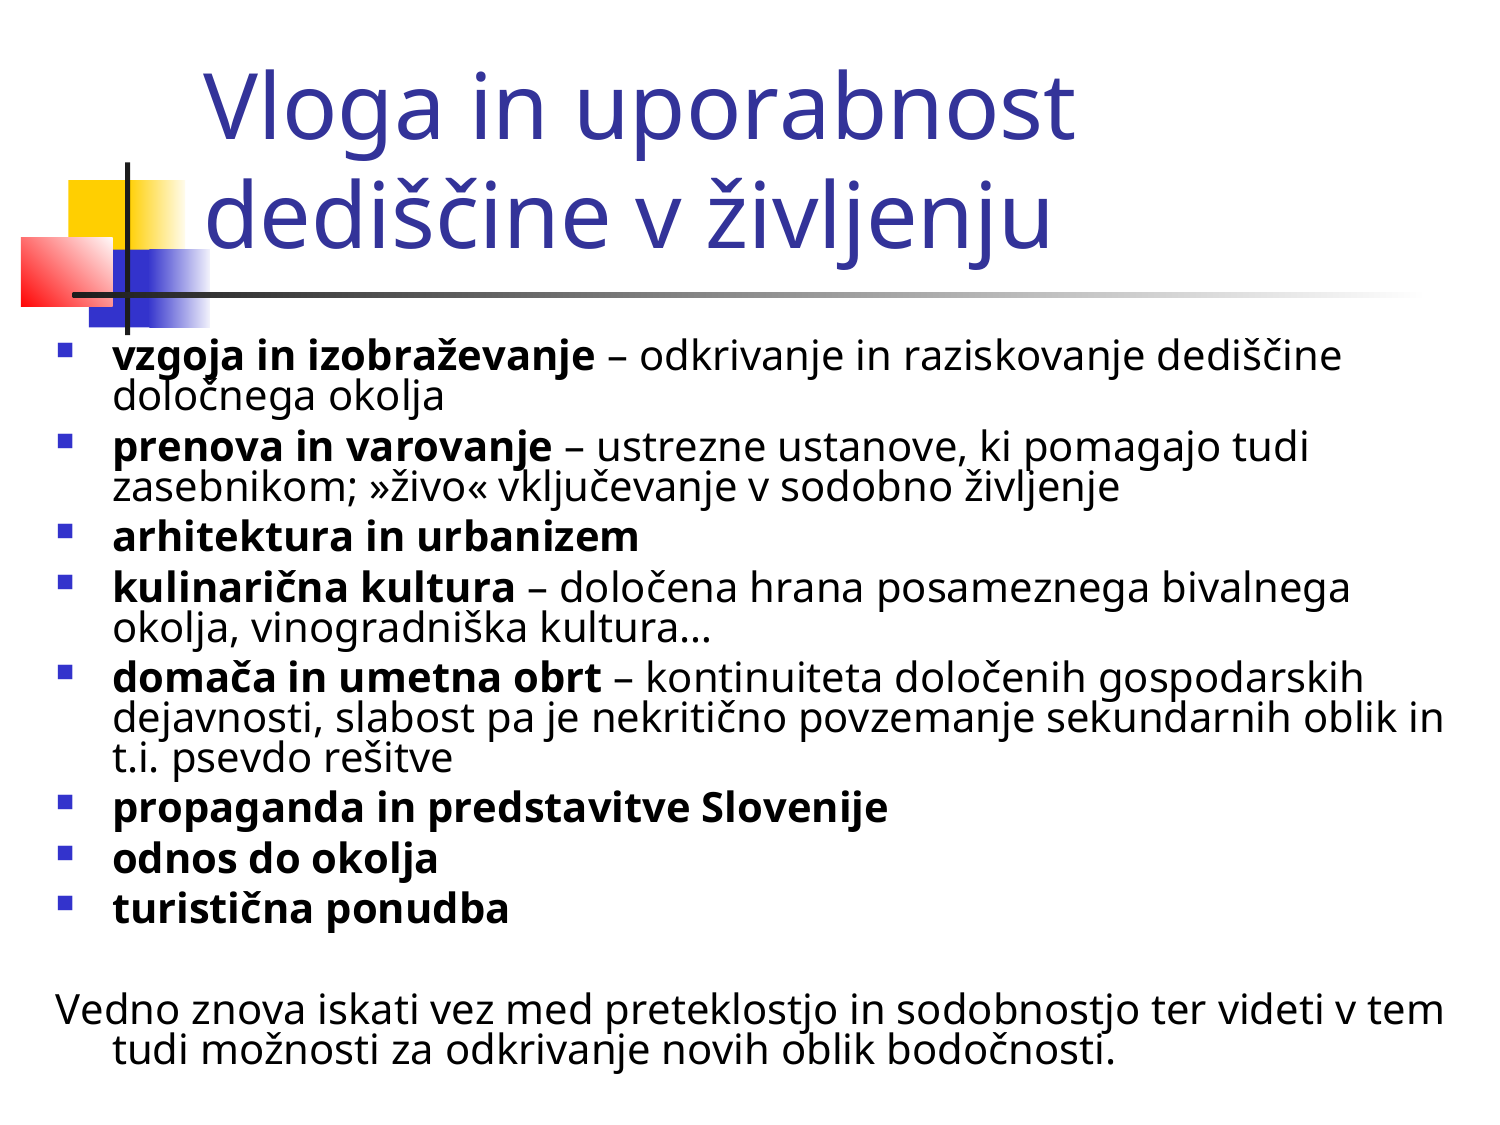

# Vloga in uporabnost dediščine v življenju
vzgoja in izobraževanje – odkrivanje in raziskovanje dediščine določnega okolja
prenova in varovanje – ustrezne ustanove, ki pomagajo tudi zasebnikom; »živo« vključevanje v sodobno življenje
arhitektura in urbanizem
kulinarična kultura – določena hrana posameznega bivalnega okolja, vinogradniška kultura…
domača in umetna obrt – kontinuiteta določenih gospodarskih dejavnosti, slabost pa je nekritično povzemanje sekundarnih oblik in t.i. psevdo rešitve
propaganda in predstavitve Slovenije
odnos do okolja
turistična ponudba
Vedno znova iskati vez med preteklostjo in sodobnostjo ter videti v tem tudi možnosti za odkrivanje novih oblik bodočnosti.